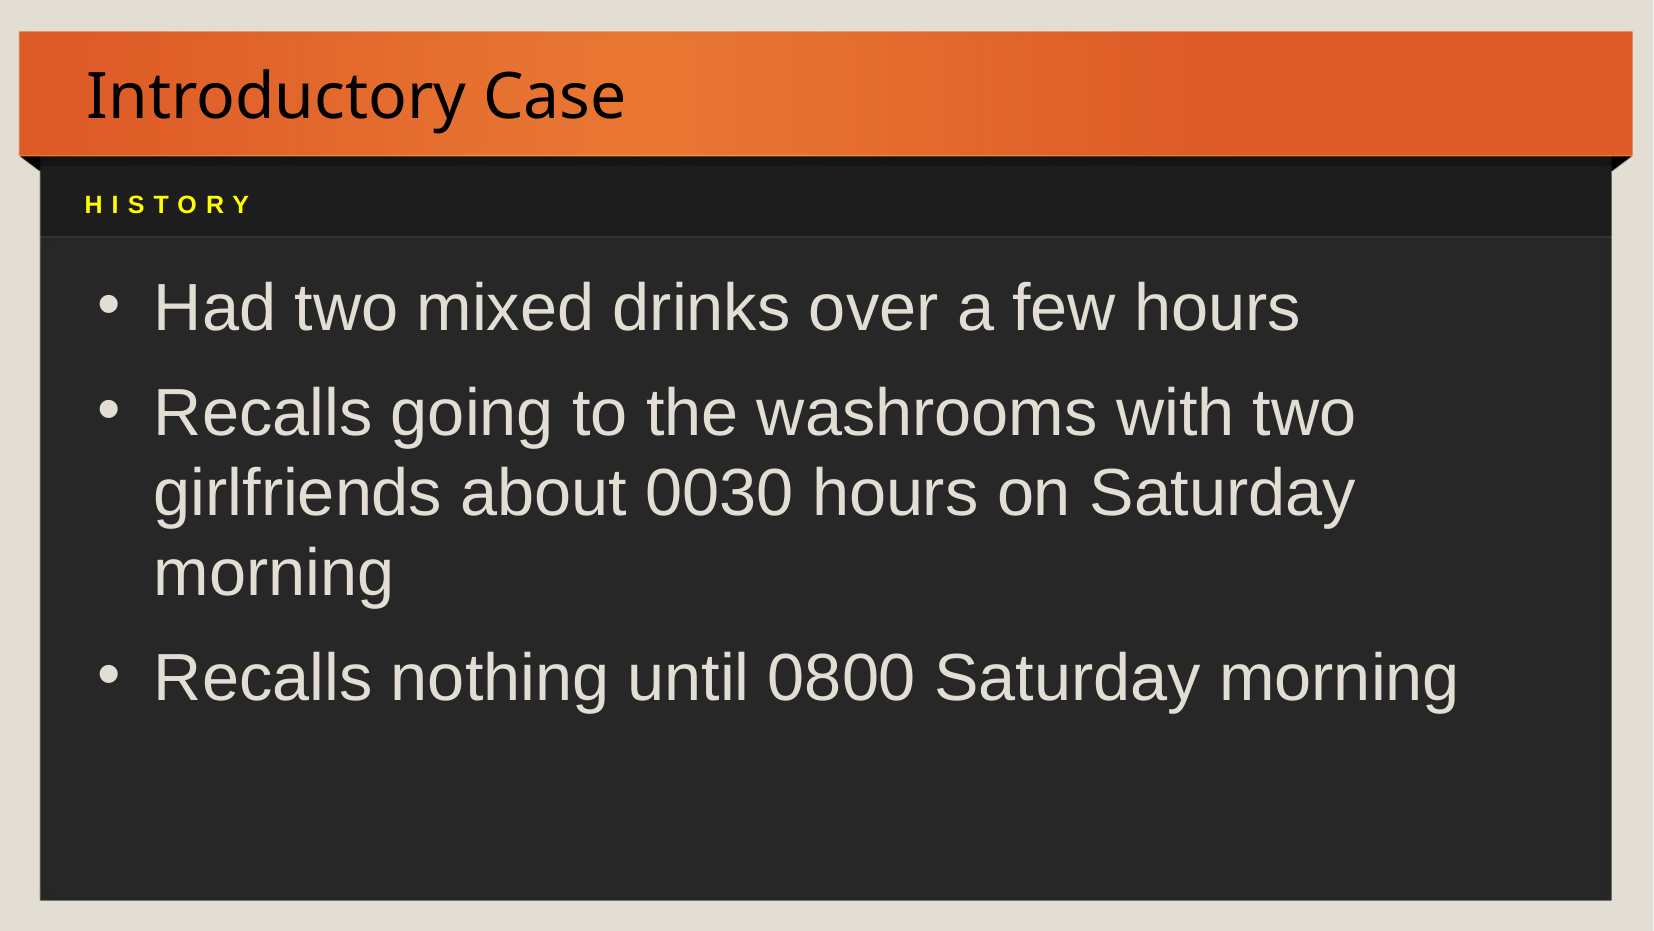

# Introductory Case
HISTORY
Had two mixed drinks over a few hours
Recalls going to the washrooms with two girlfriends about 0030 hours on Saturday morning
Recalls nothing until 0800 Saturday morning